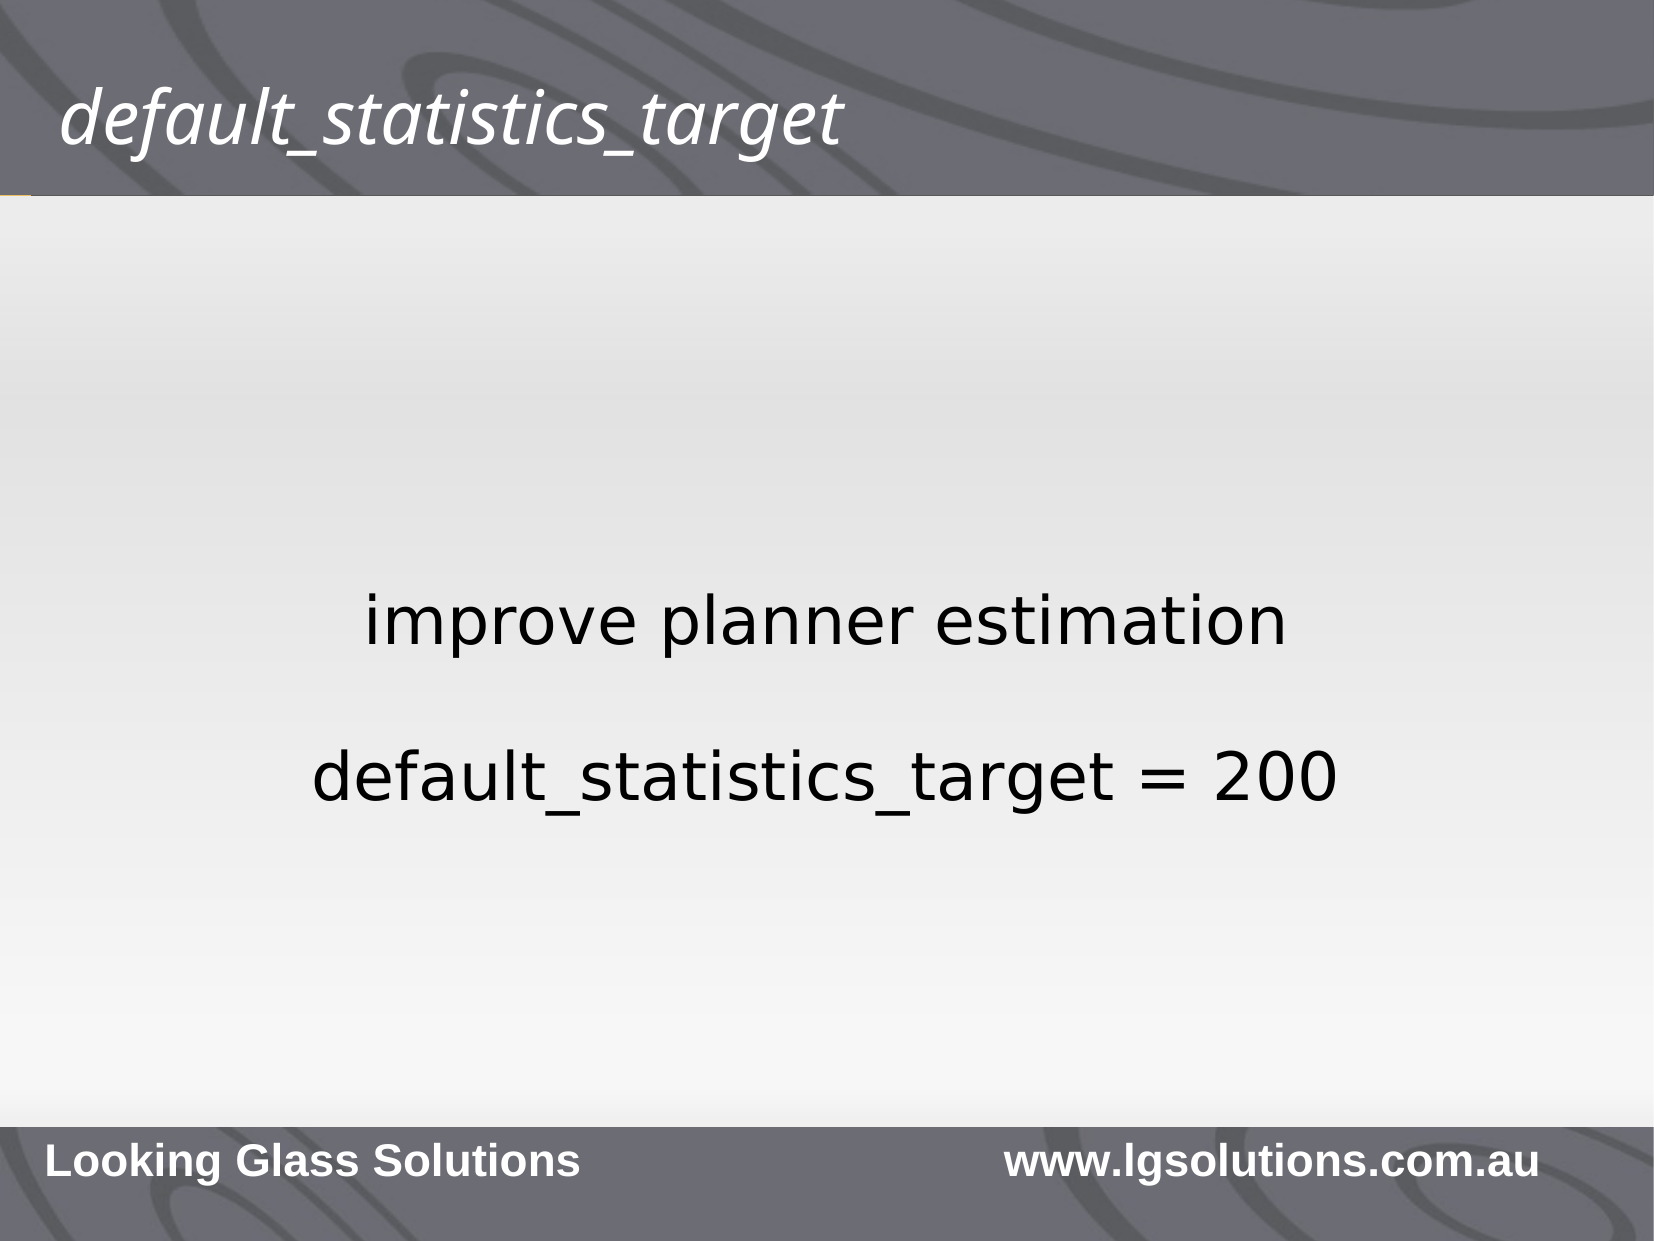

# default_statistics_target
improve planner estimation
default_statistics_target = 200